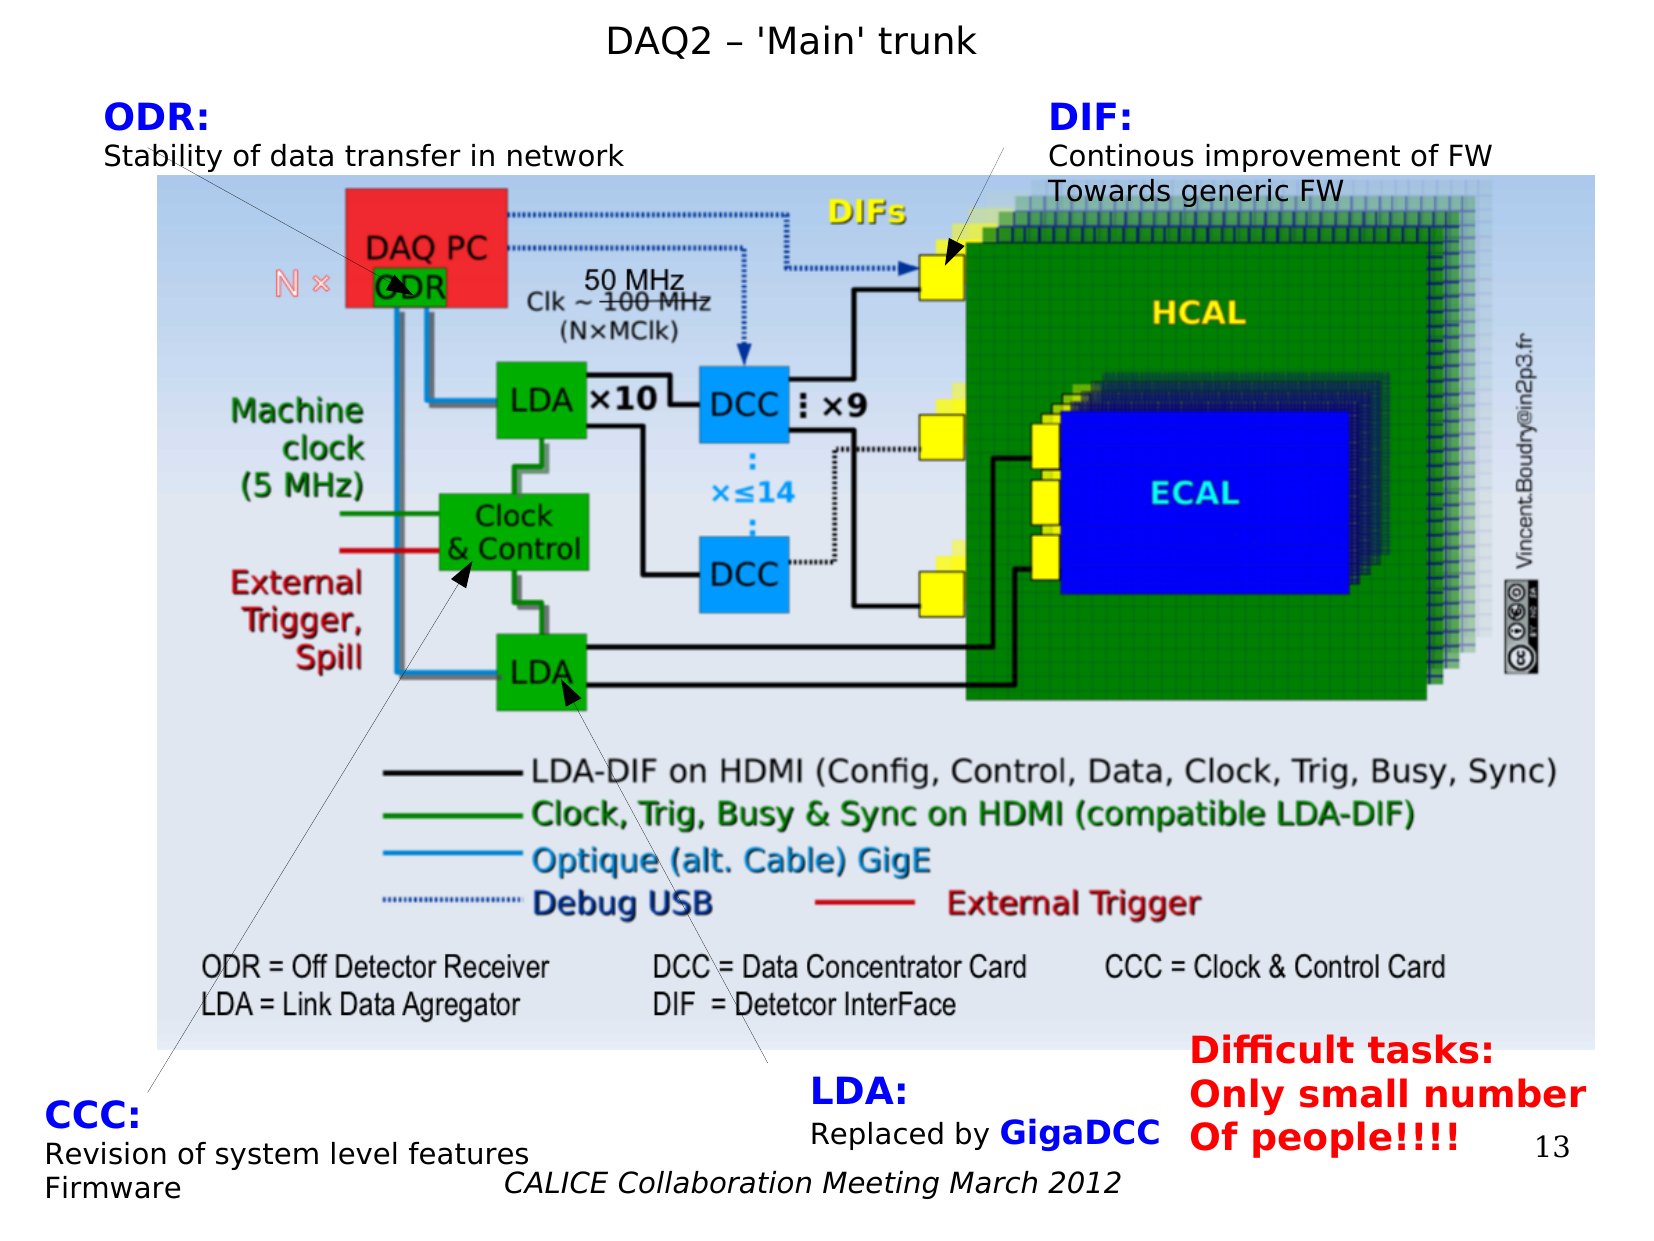

DAQ2 – 'Main' trunk
ODR:
Stability of data transfer in network
DIF:
Continous improvement of FW
Towards generic FW
Difficult tasks:
Only small number
Of people!!!!
LDA:
Replaced by GigaDCC
CCC:
Revision of system level features
Firmware
13